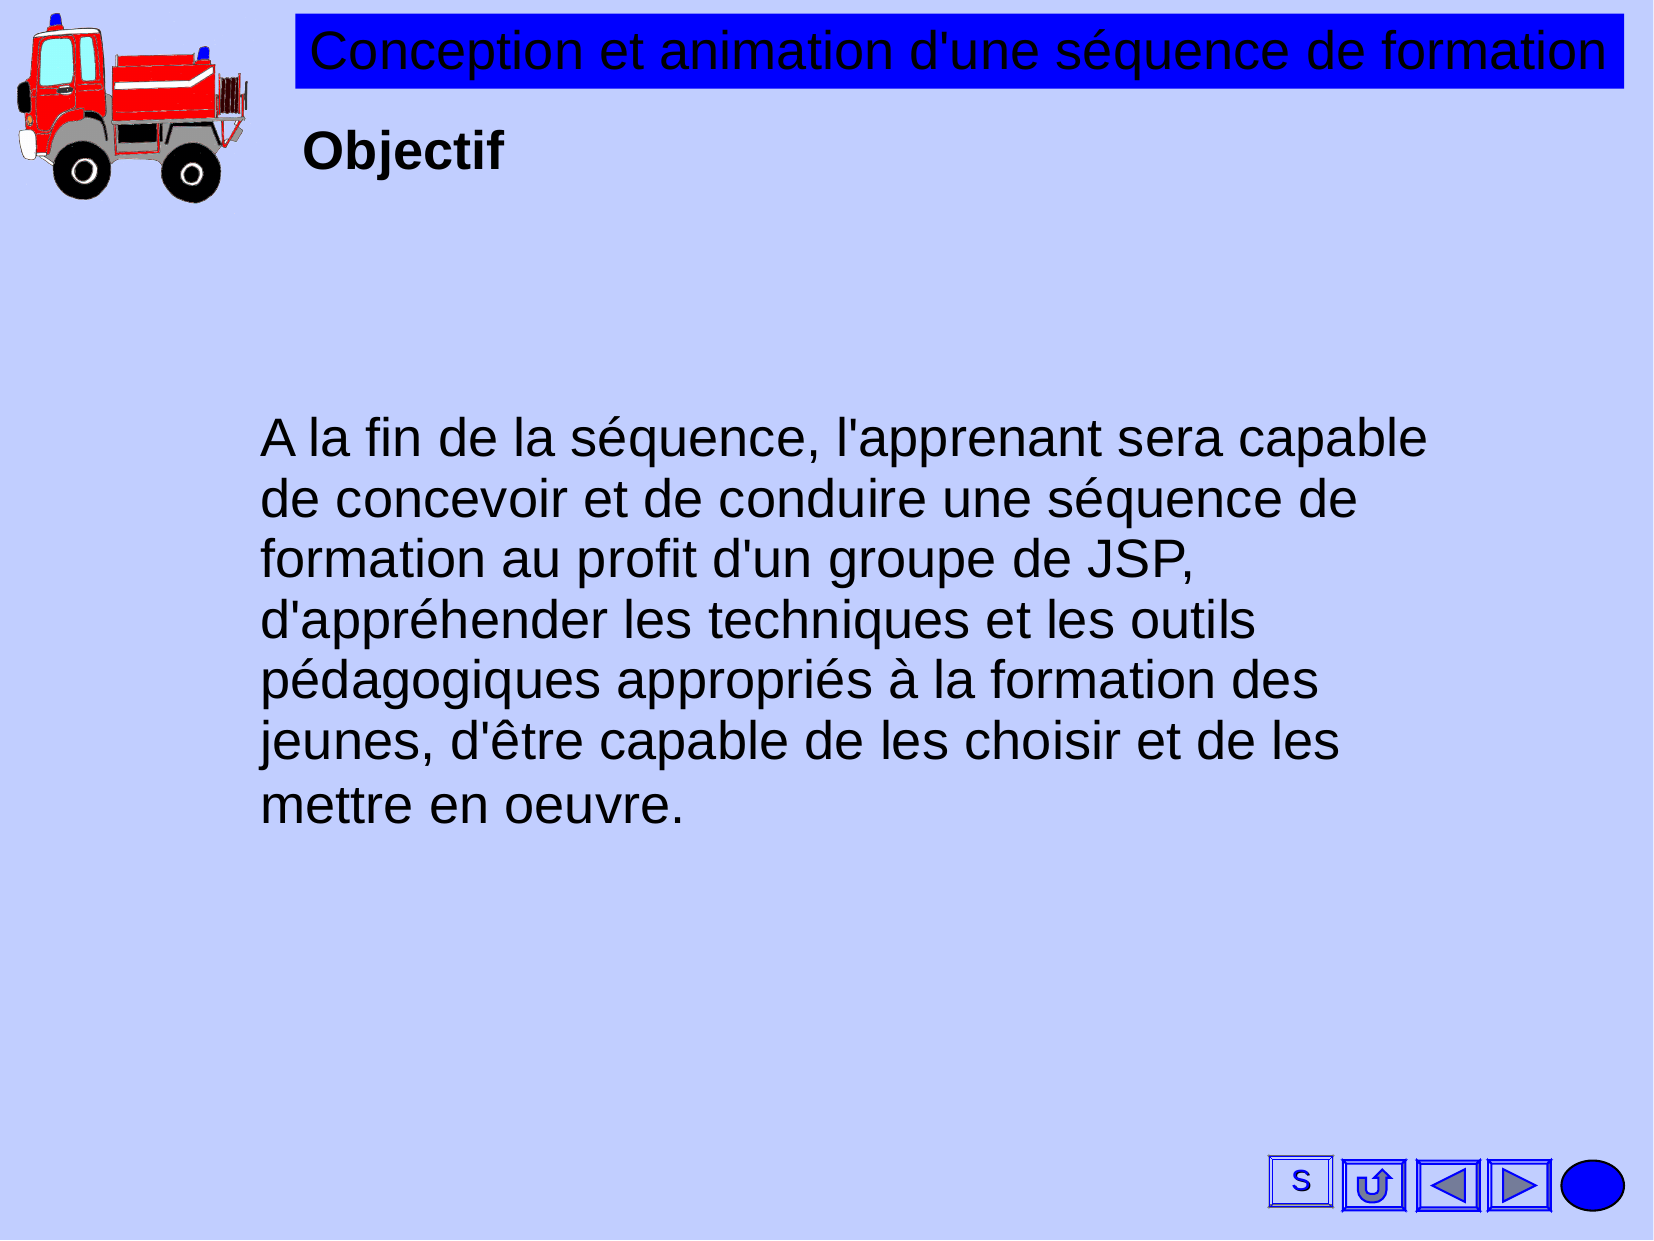

Conception et animation d'une séquence de formation
Objectif
# A la fin de la séquence, l'apprenant sera capable de concevoir et de conduire une séquence de formation au profit d'un groupe de JSP, d'appréhender les techniques et les outils pédagogiques appropriés à la formation des jeunes, d'être capable de les choisir et de les mettre en oeuvre.